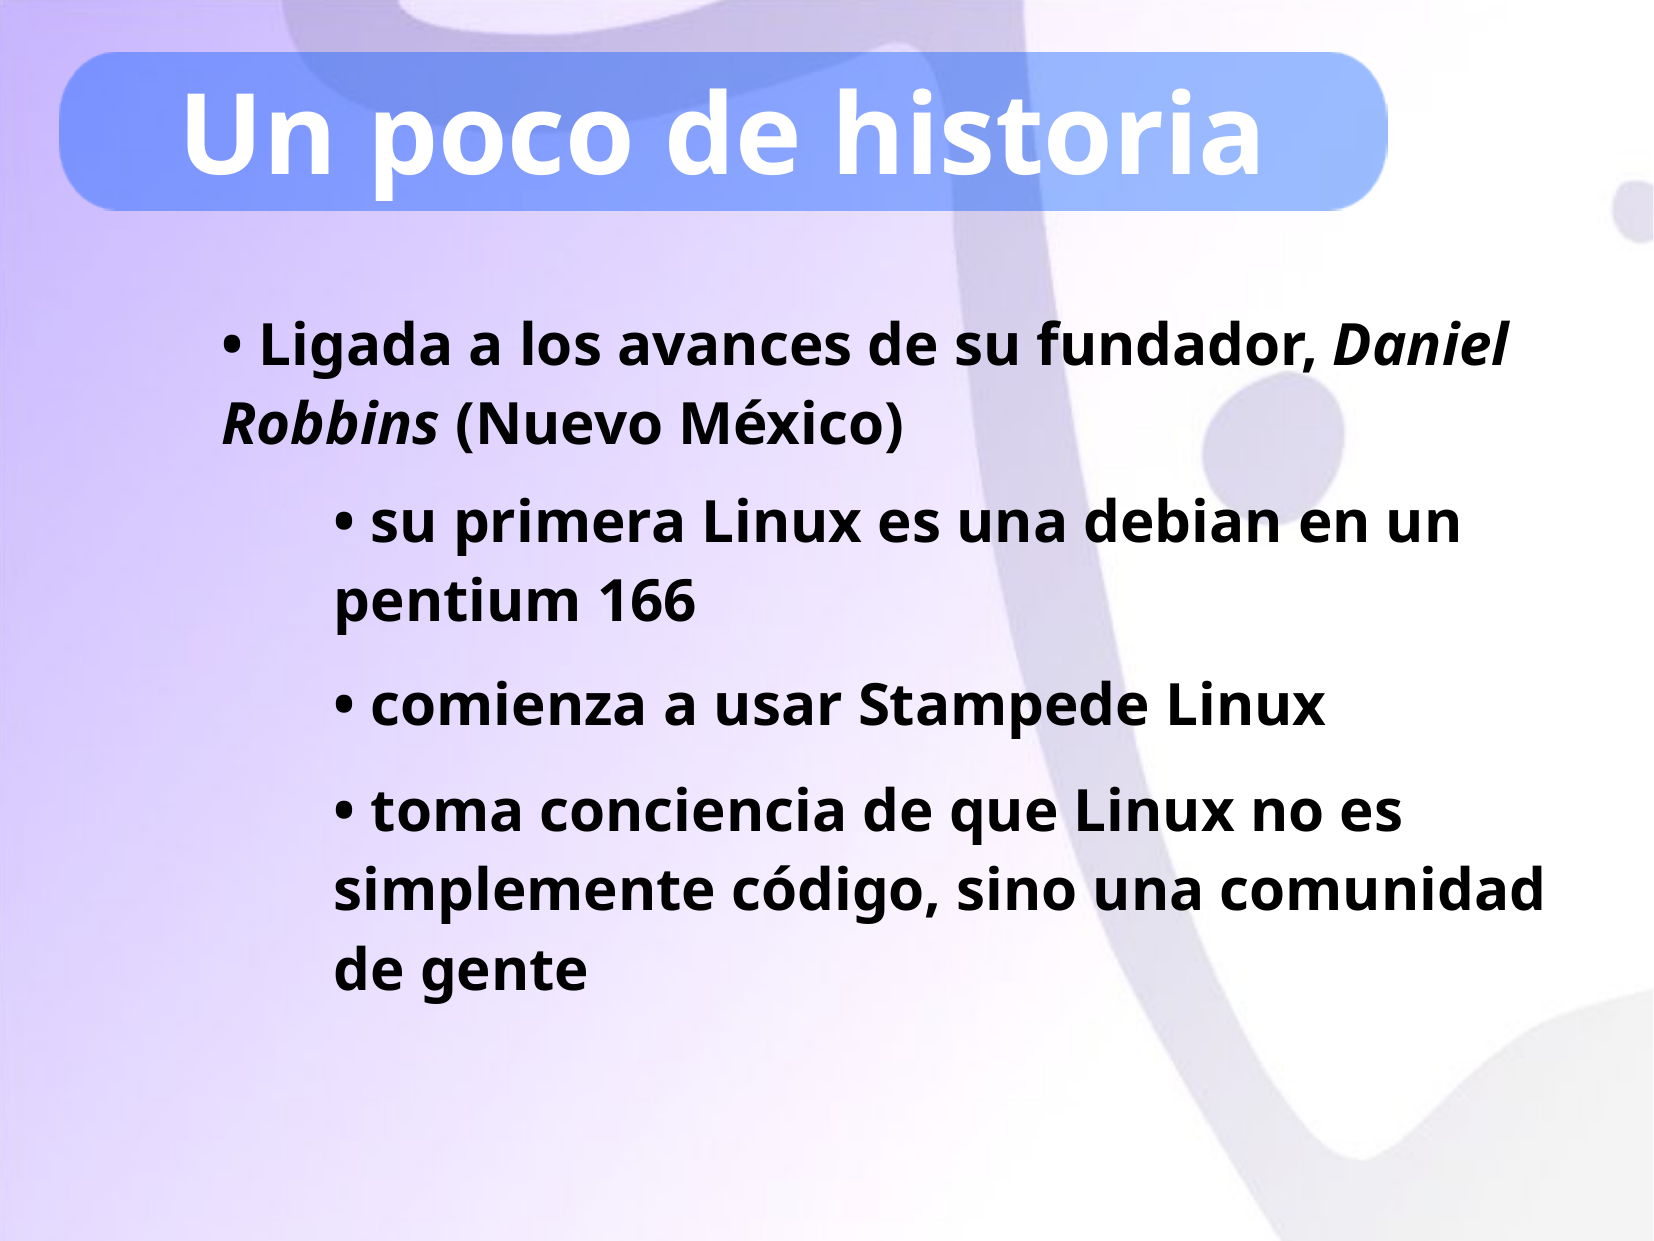

Un poco de historia
• Ligada a los avances de su fundador, Daniel Robbins (Nuevo México)
• su primera Linux es una debian en un pentium 166
• comienza a usar Stampede Linux
• toma conciencia de que Linux no es simplemente código, sino una comunidad de gente